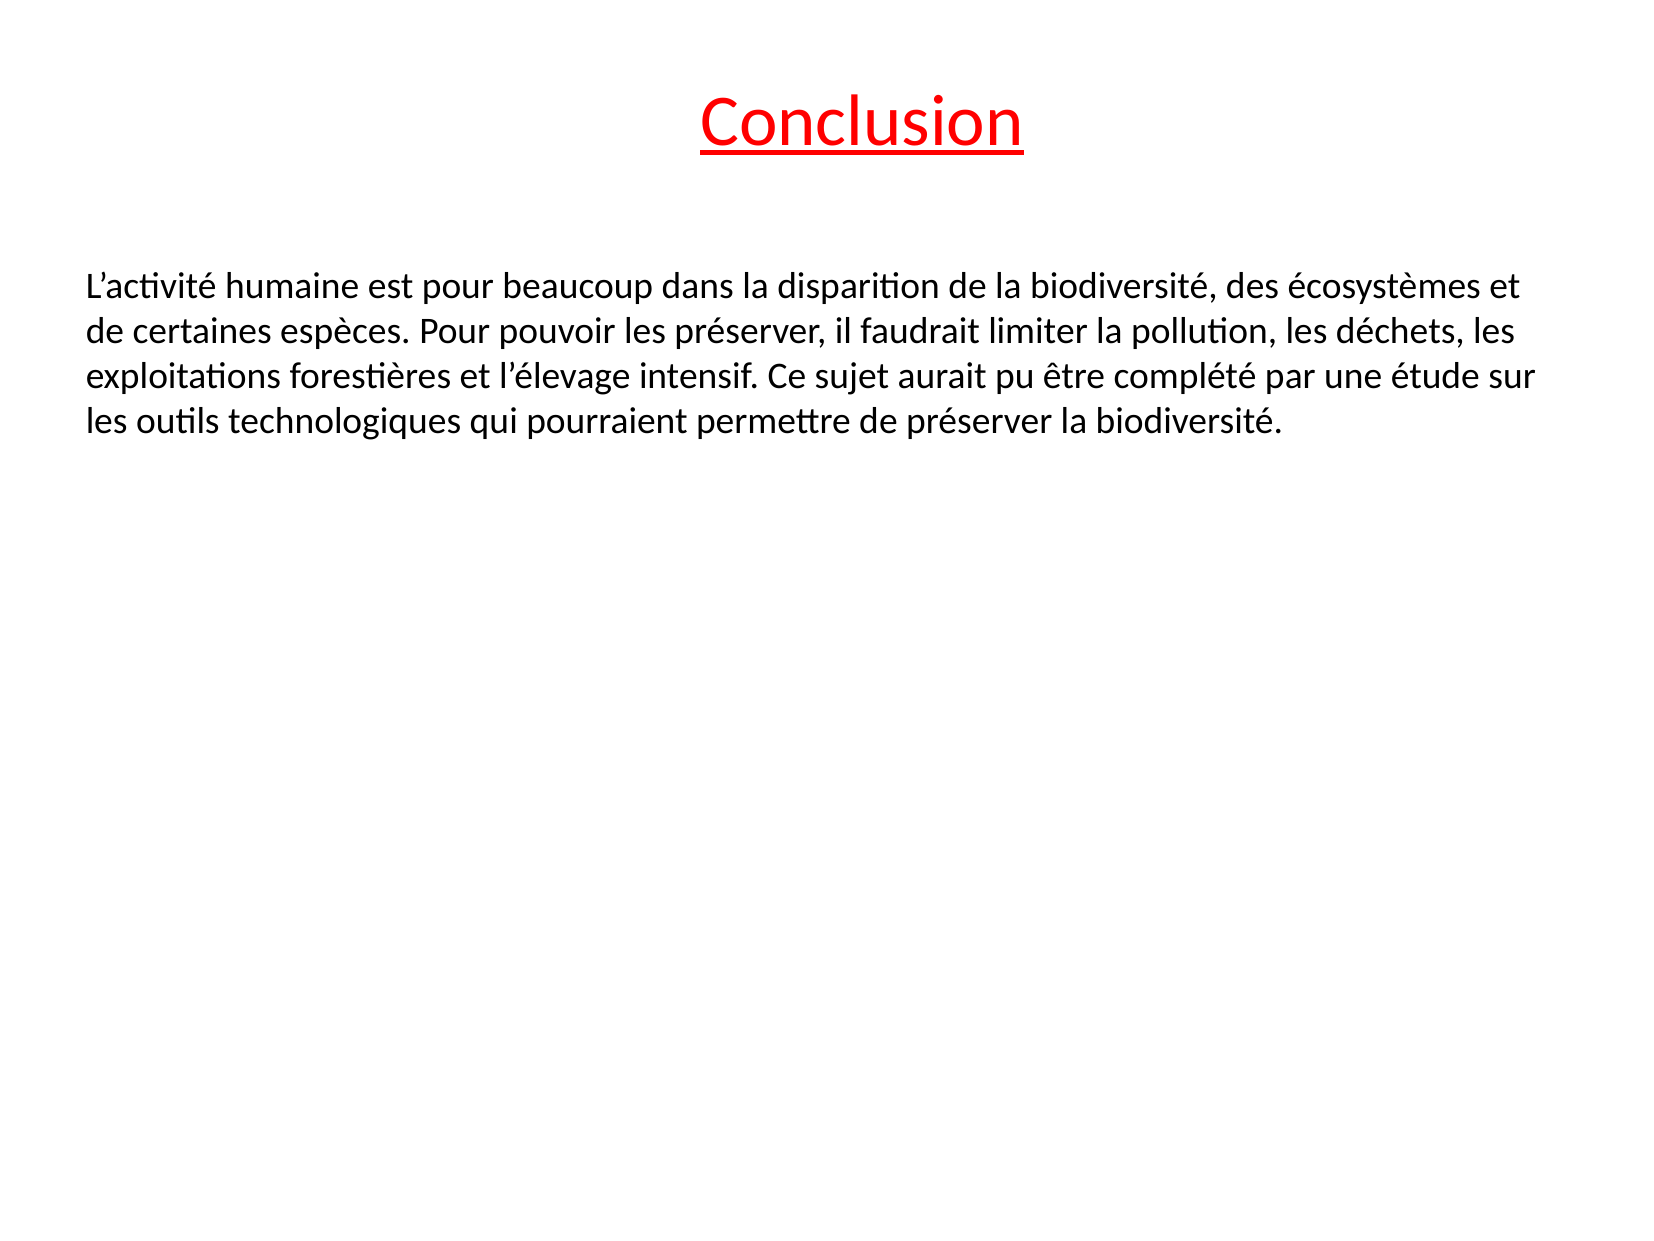

Conclusion
L’activité humaine est pour beaucoup dans la disparition de la biodiversité, des écosystèmes et de certaines espèces. Pour pouvoir les préserver, il faudrait limiter la pollution, les déchets, les exploitations forestières et l’élevage intensif. Ce sujet aurait pu être complété par une étude sur les outils technologiques qui pourraient permettre de préserver la biodiversité.